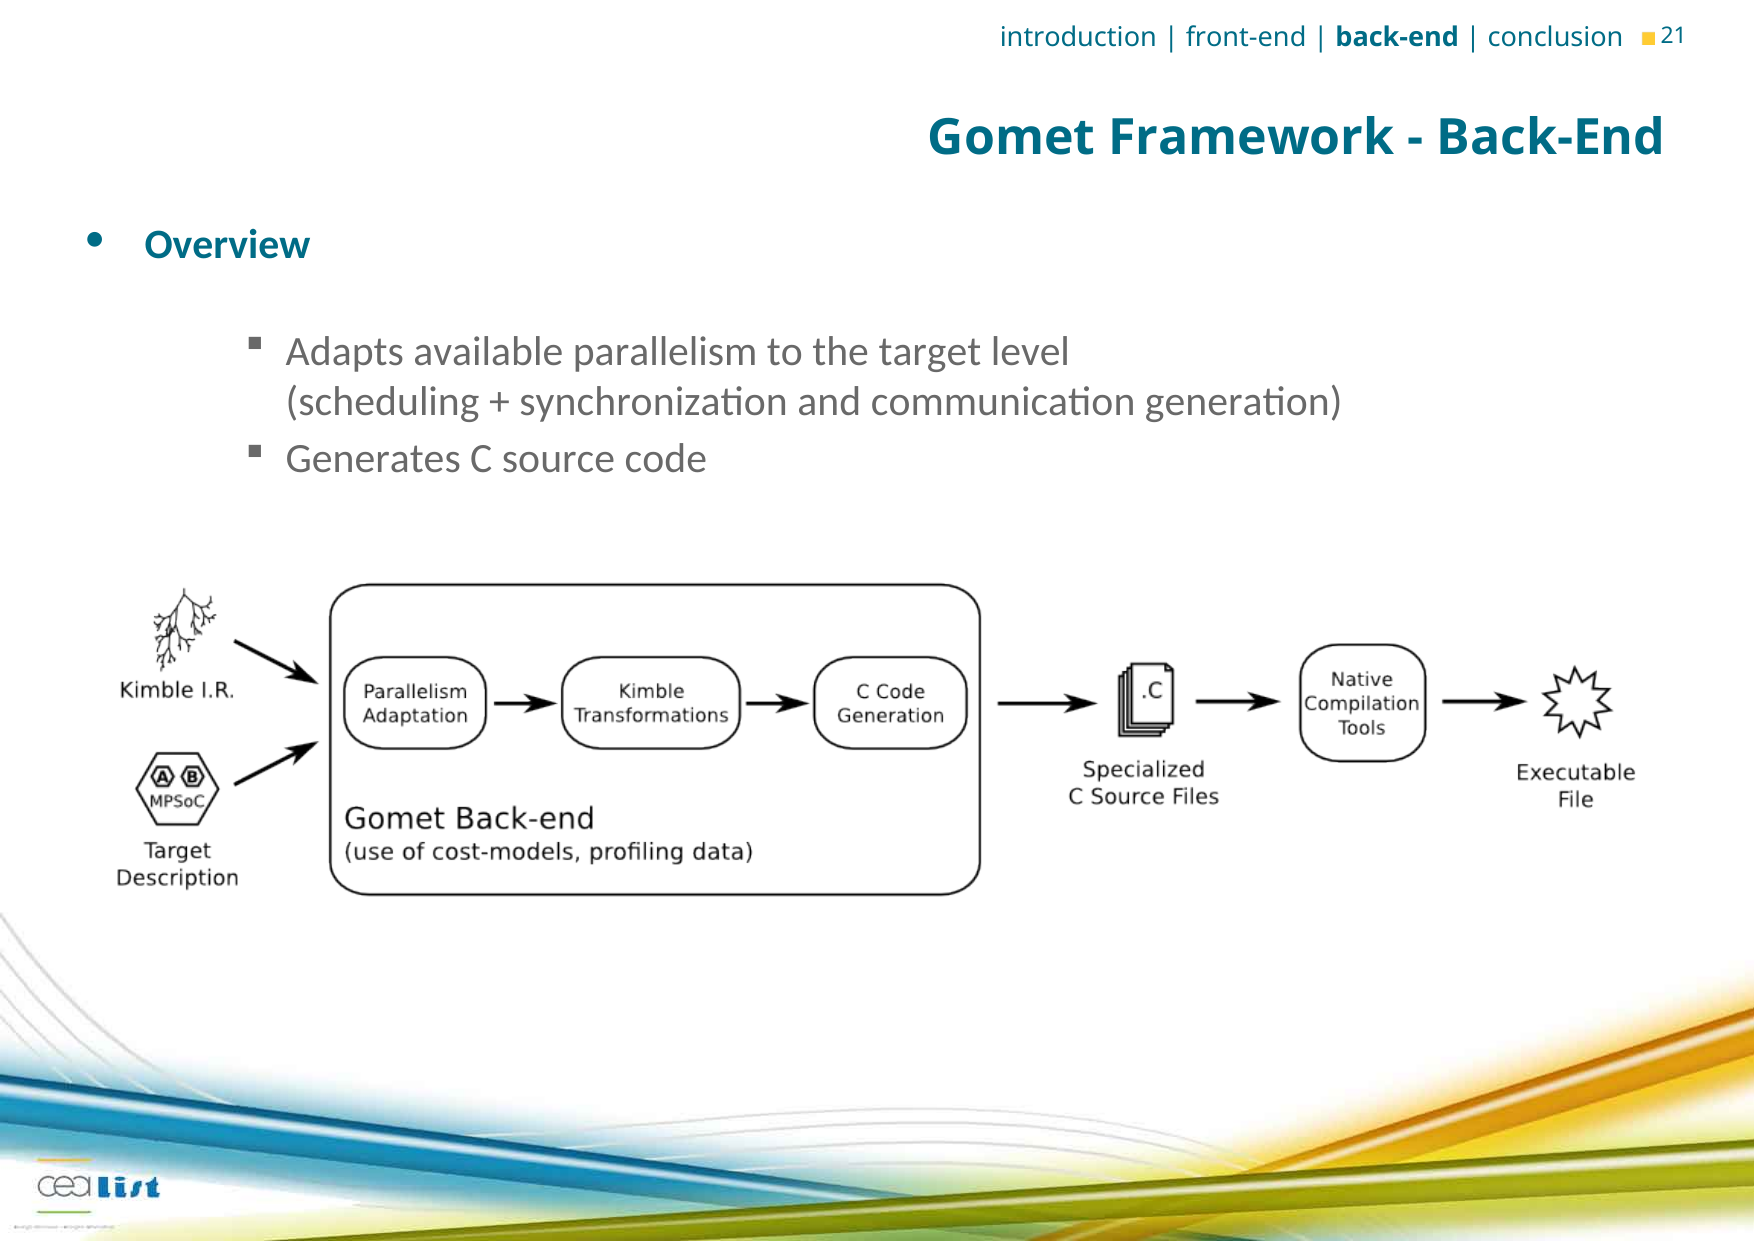

introduction | front-end | back-end | conclusion
# Gomet Framework - Back-End
Overview
Adapts available parallelism to the target level
(scheduling + synchronization and communication generation)
Generates C source code